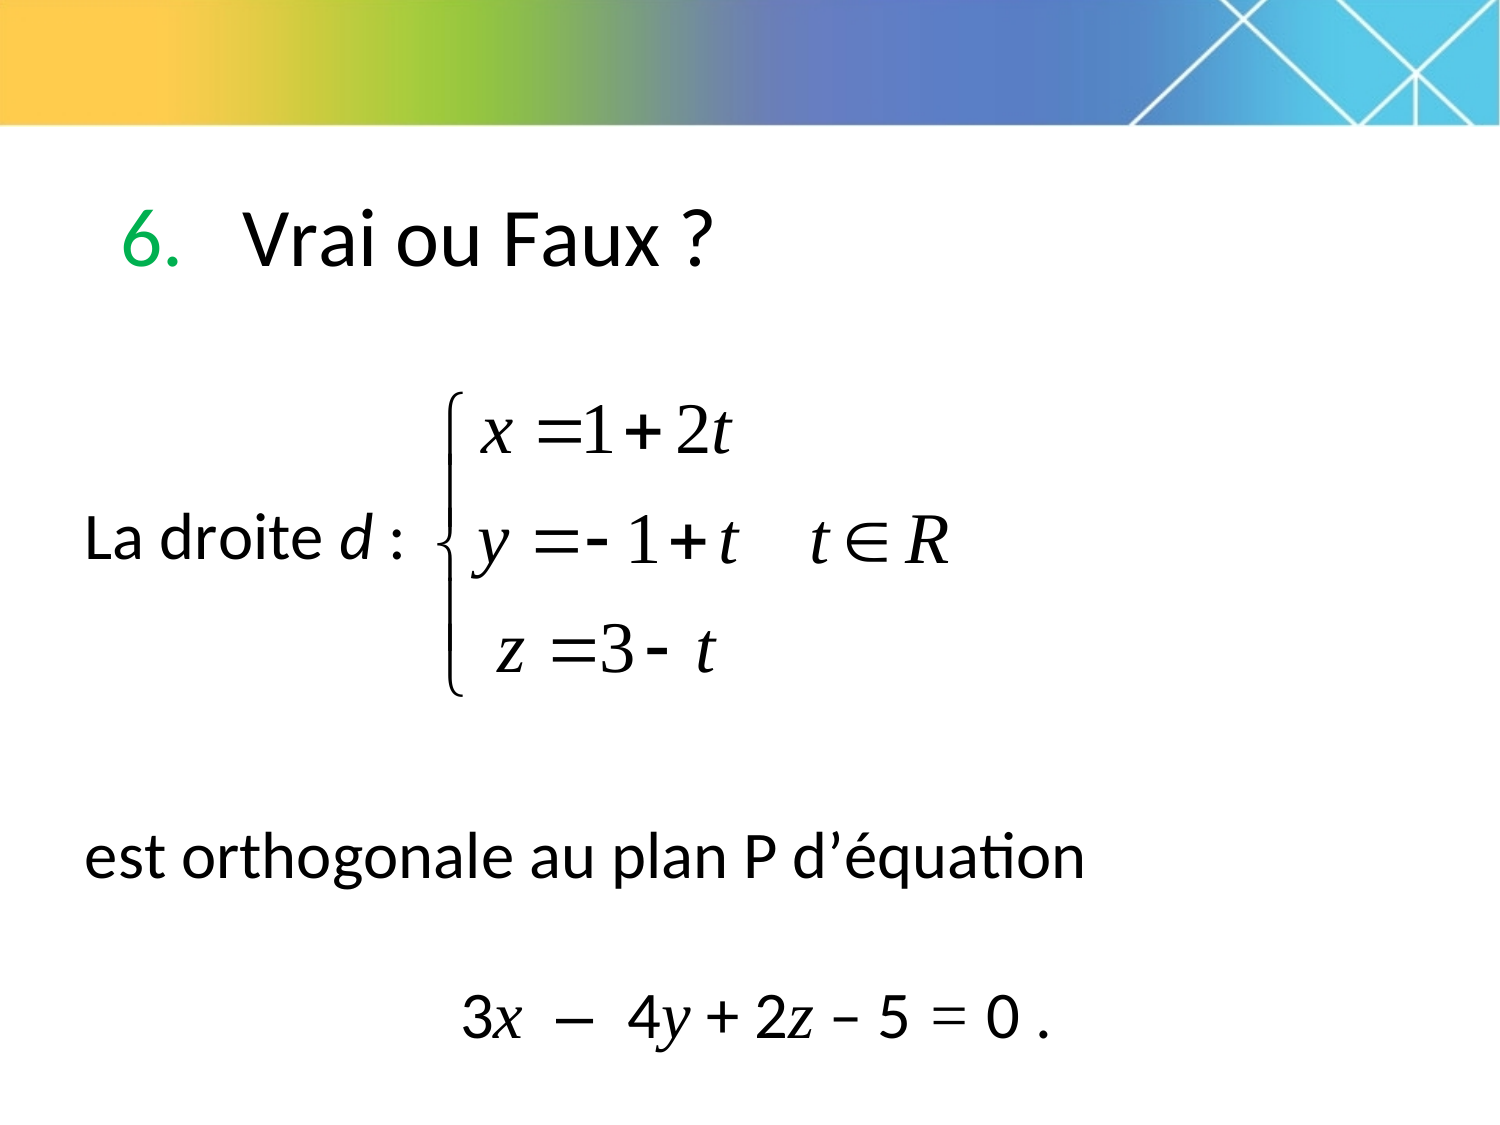

Vrai ou Faux ?
La droite d :
est orthogonale au plan P d’équation
 3x – 4y + 2z – 5 = 0 .